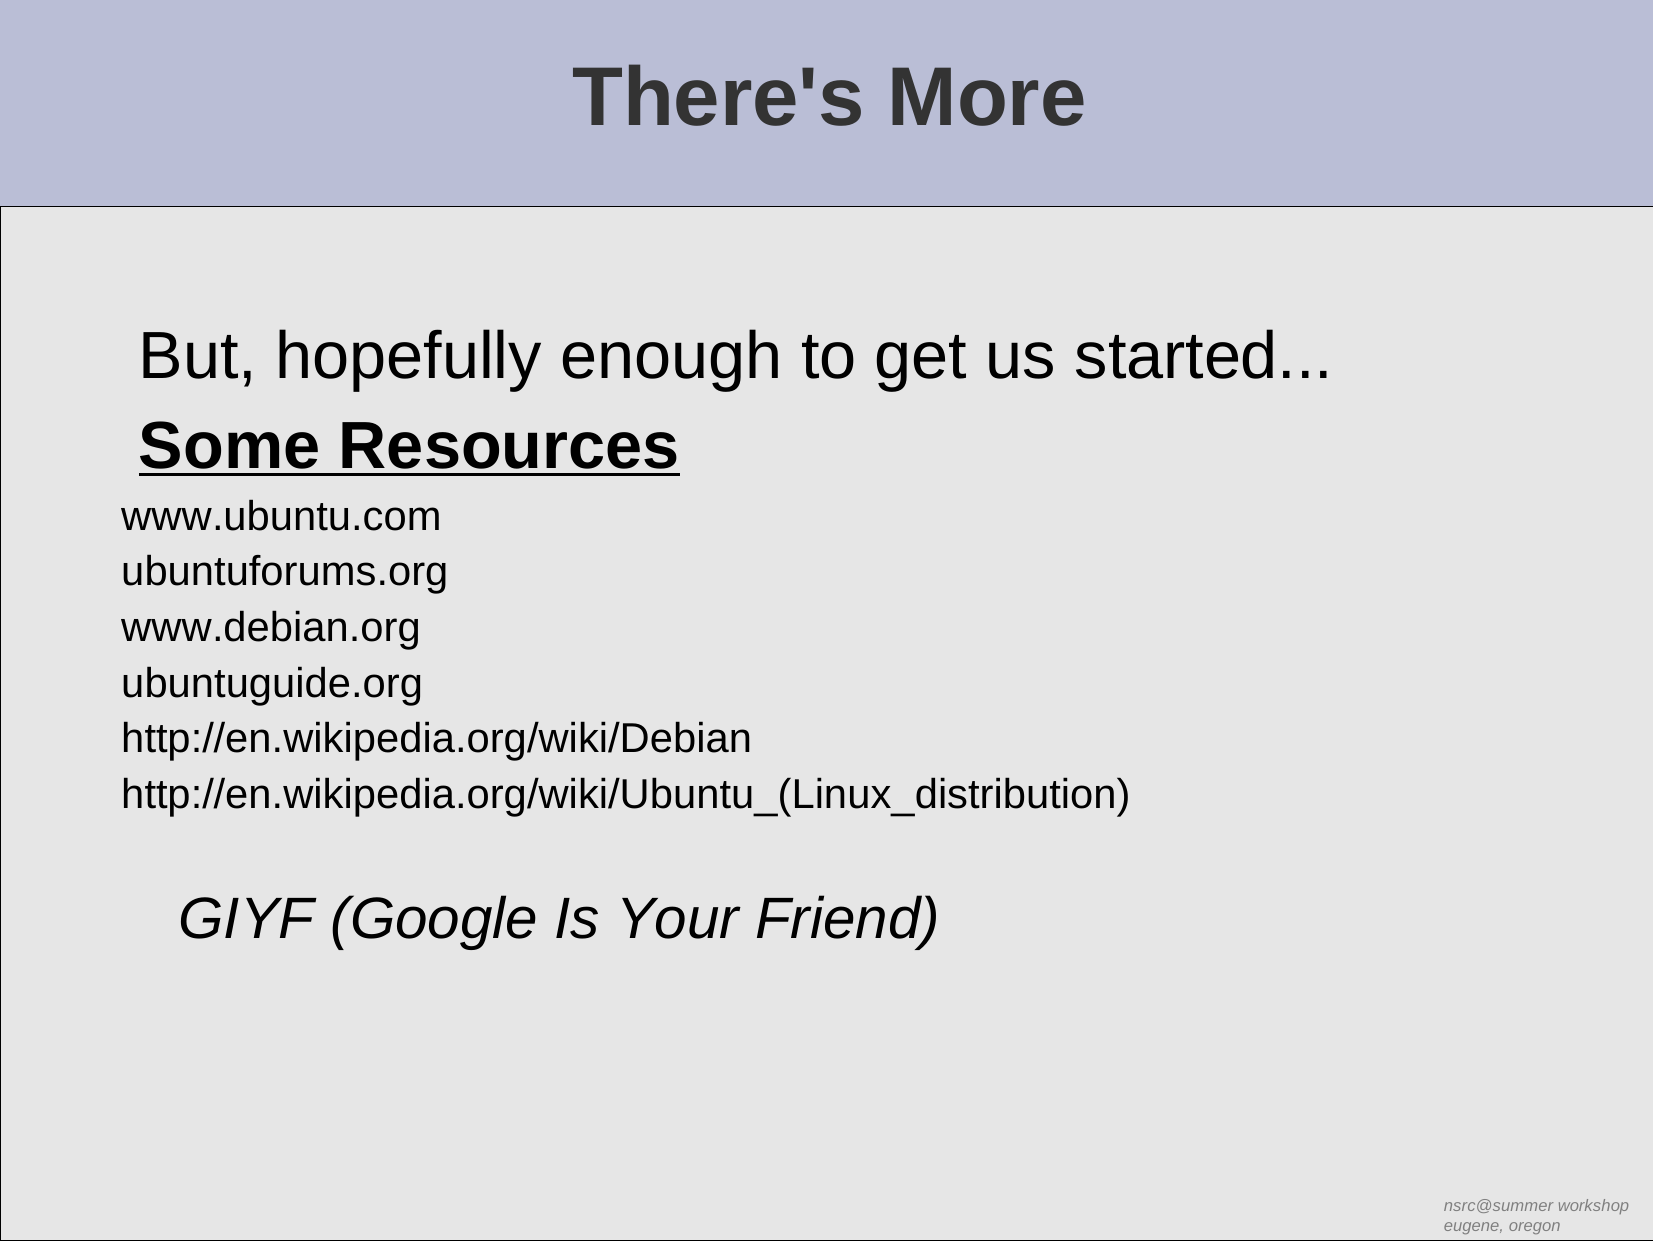

# There's More
But, hopefully enough to get us started...
Some Resources
www.ubuntu.com
ubuntuforums.org
www.debian.org
ubuntuguide.org
http://en.wikipedia.org/wiki/Debian
http://en.wikipedia.org/wiki/Ubuntu_(Linux_distribution)
 GIYF (Google Is Your Friend)